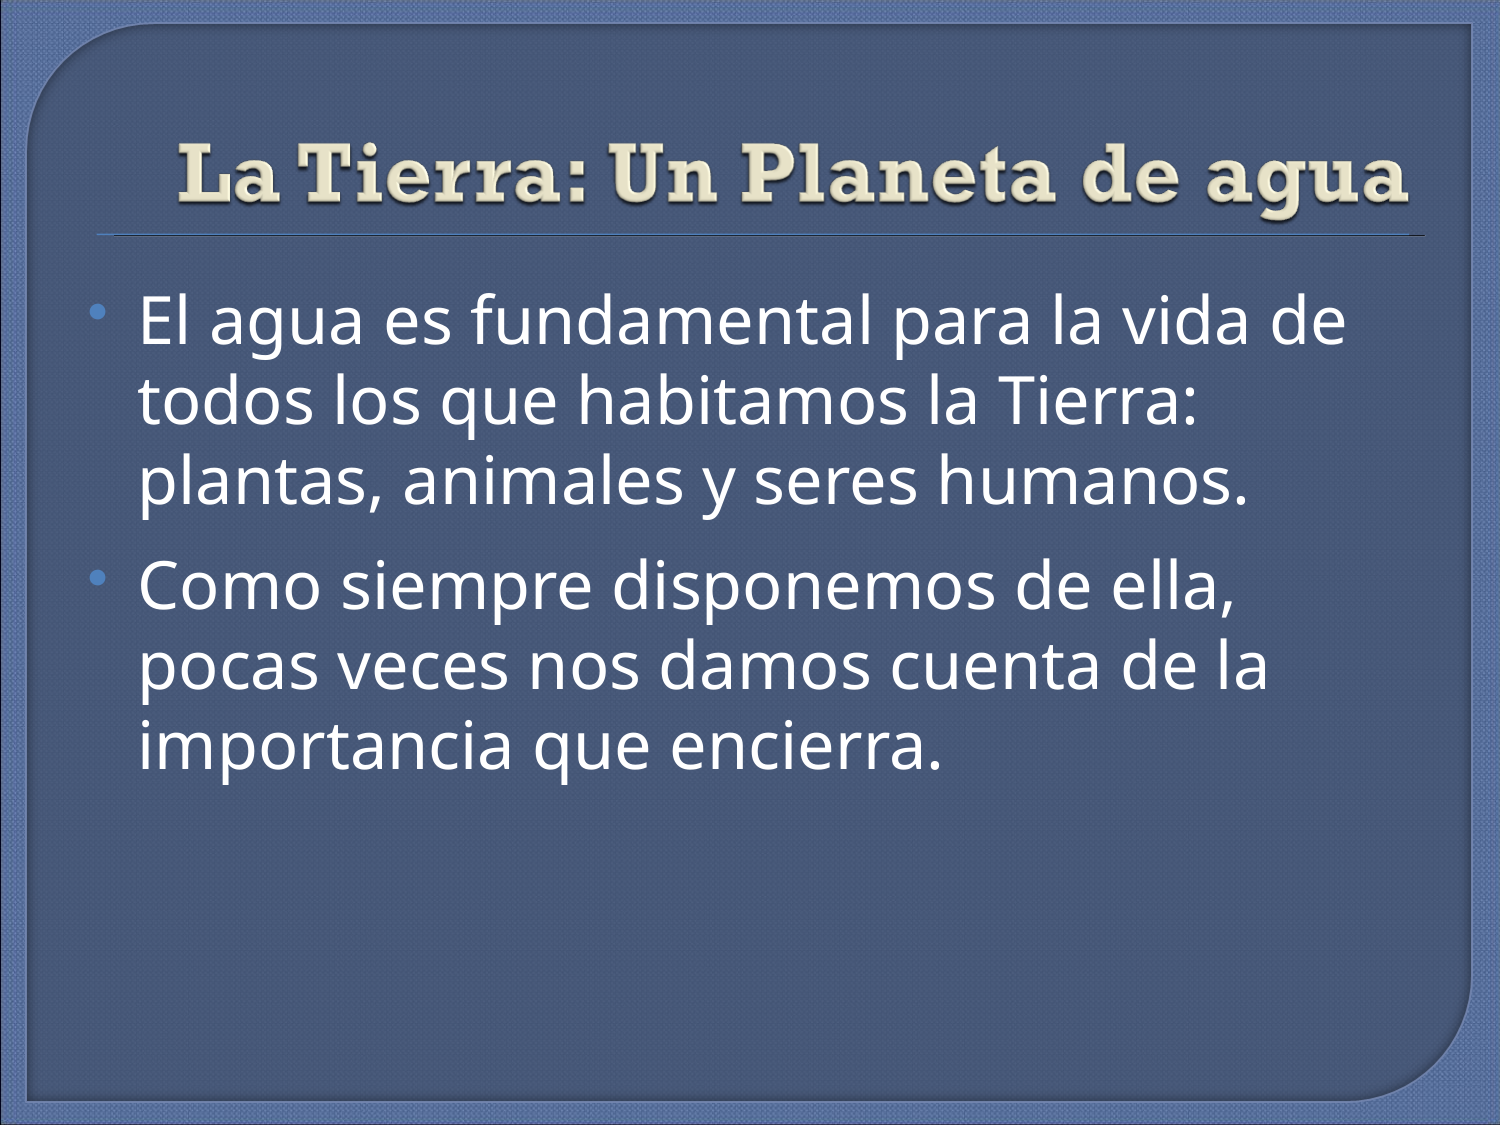

# El agua es fundamental para la vida de todos los que habitamos la Tierra: plantas, animales y seres humanos.
Como siempre disponemos de ella, pocas veces nos damos cuenta de la importancia que encierra.